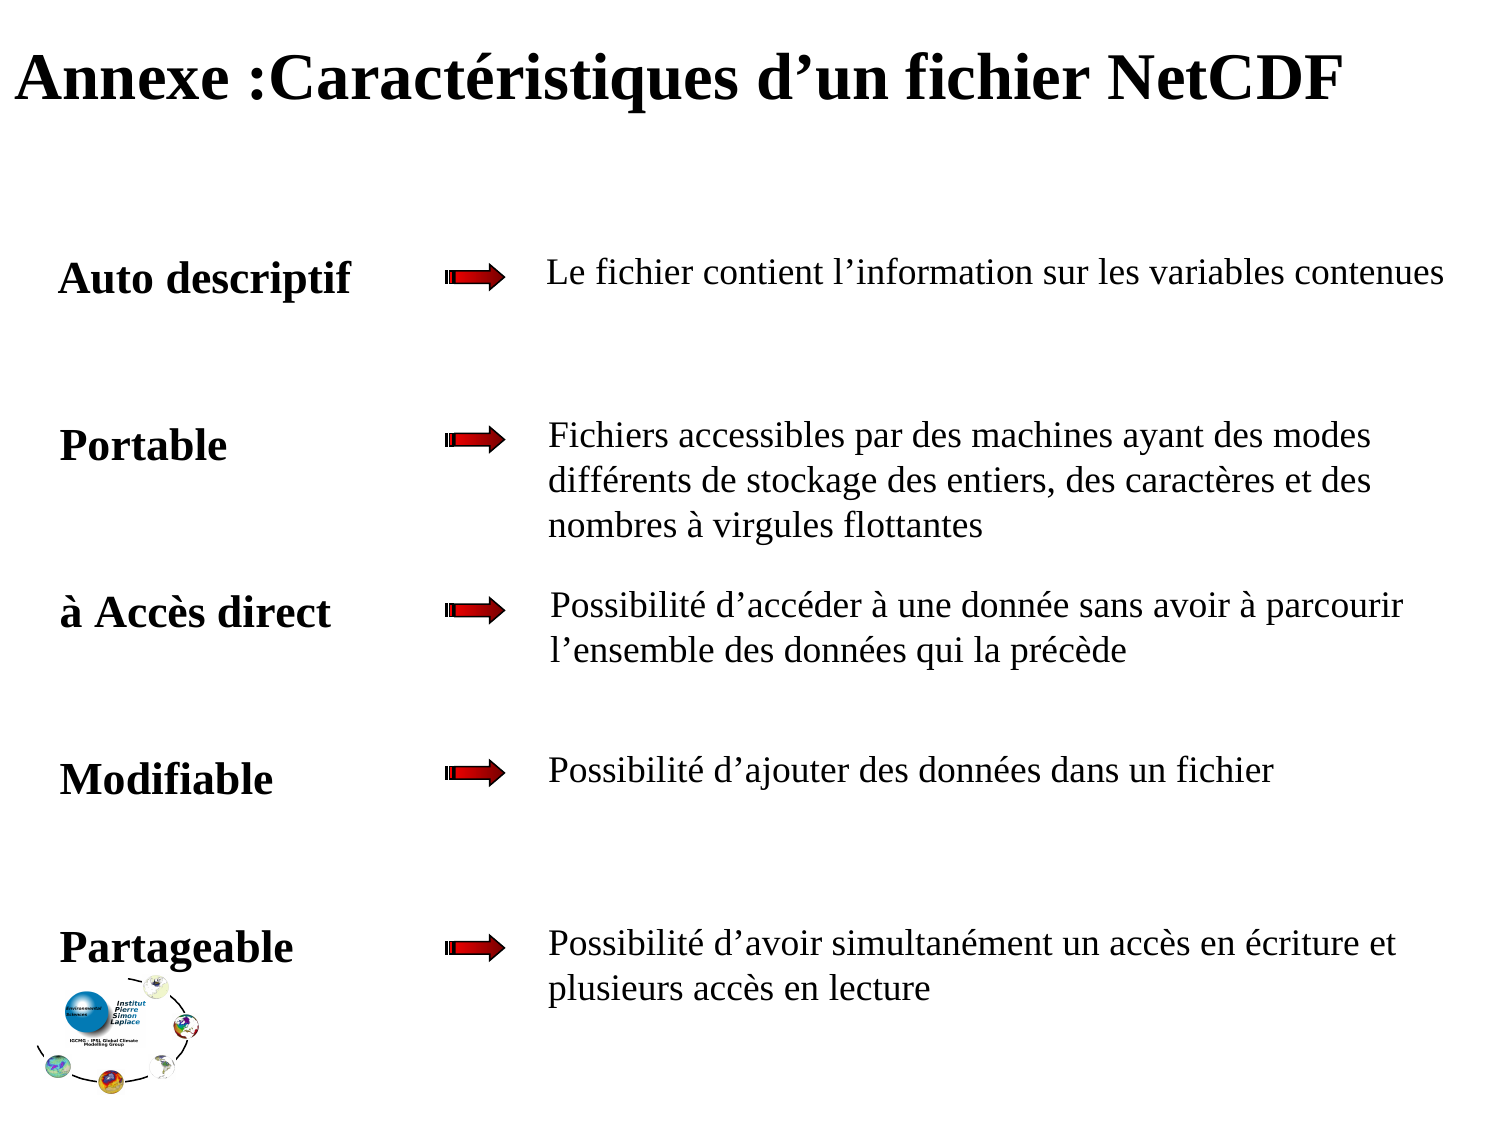

Annexe :Caractéristiques d’un fichier NetCDF
 Auto descriptif
 Portable
 à Accès direct
 Modifiable
 Partageable
Le fichier contient l’information sur les variables contenues
Fichiers accessibles par des machines ayant des modes différents de stockage des entiers, des caractères et des nombres à virgules flottantes
Possibilité d’accéder à une donnée sans avoir à parcourir l’ensemble des données qui la précède
Possibilité d’ajouter des données dans un fichier
Possibilité d’avoir simultanément un accès en écriture et plusieurs accès en lecture